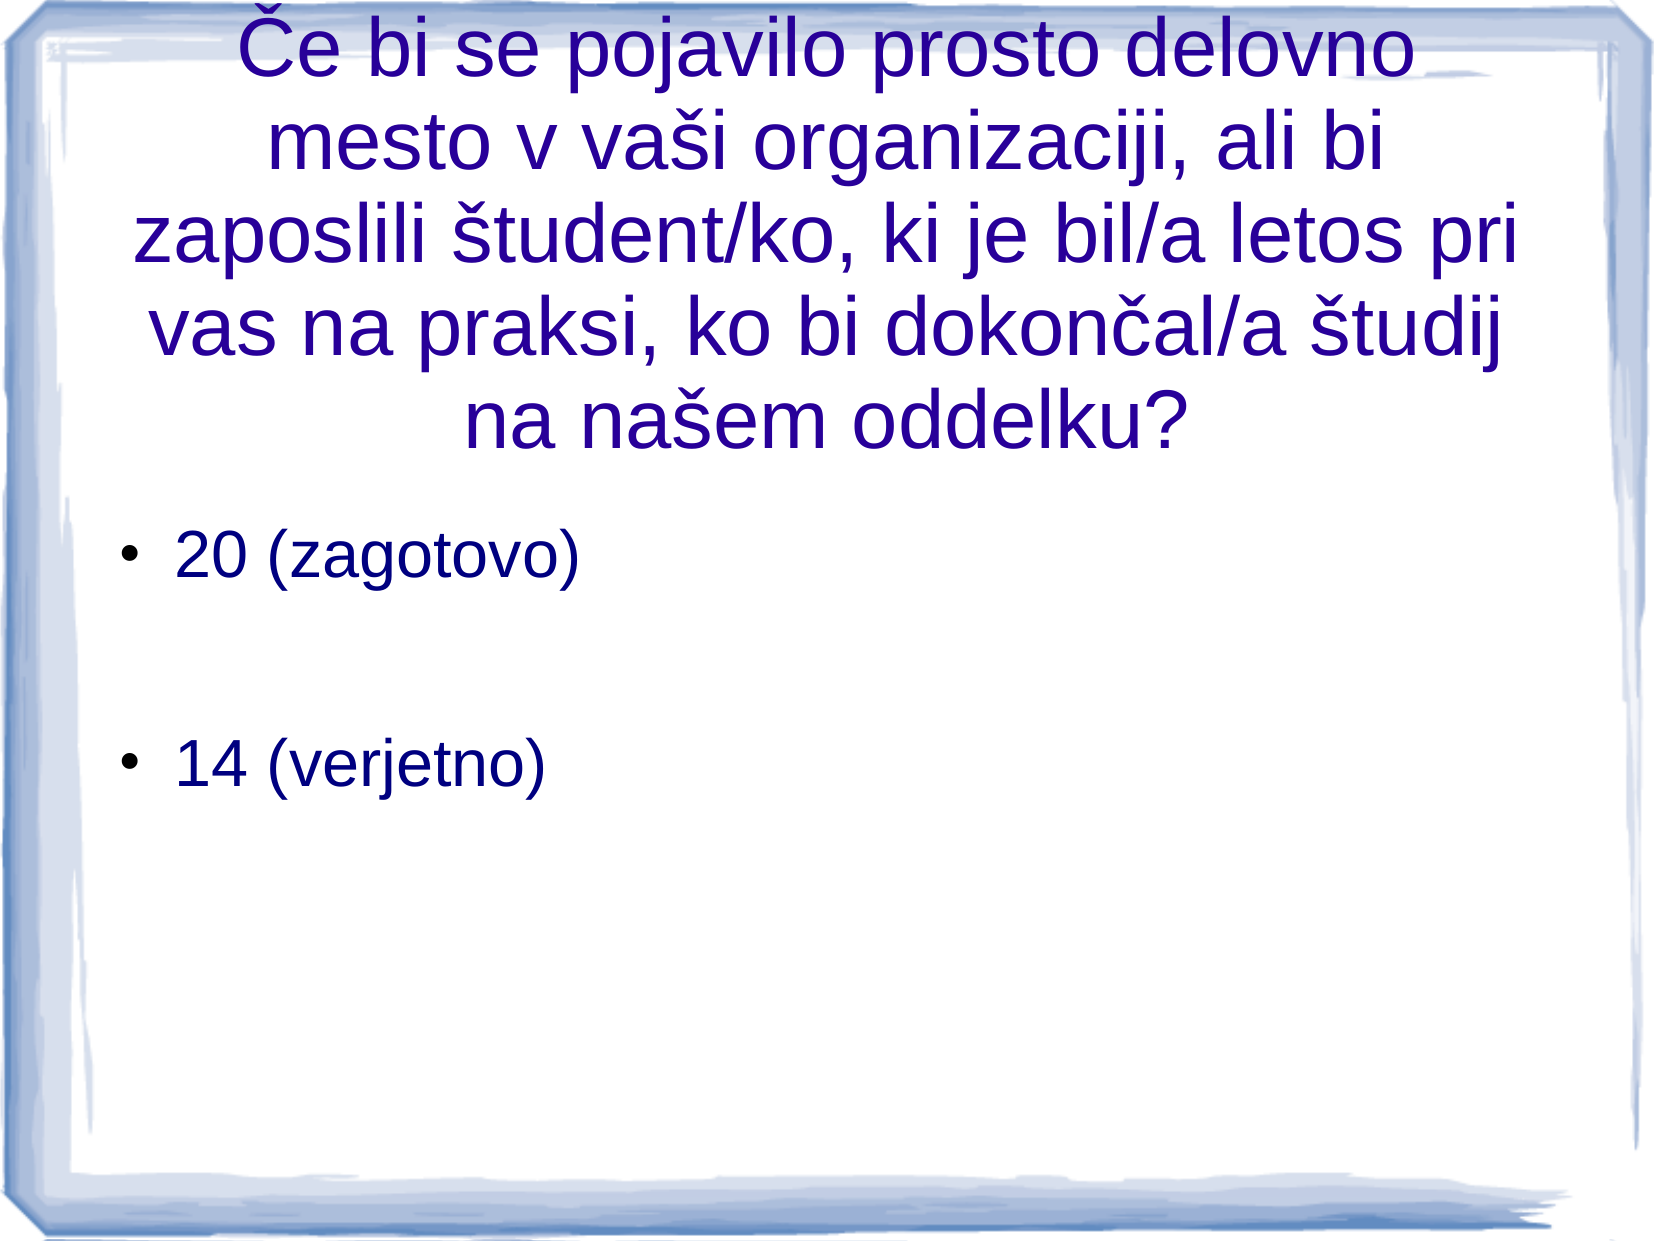

# Če bi se pojavilo prosto delovno mesto v vaši organizaciji, ali bi zaposlili študent/ko, ki je bil/a letos pri vas na praksi, ko bi dokončal/a študij na našem oddelku?
20 (zagotovo)
14 (verjetno)